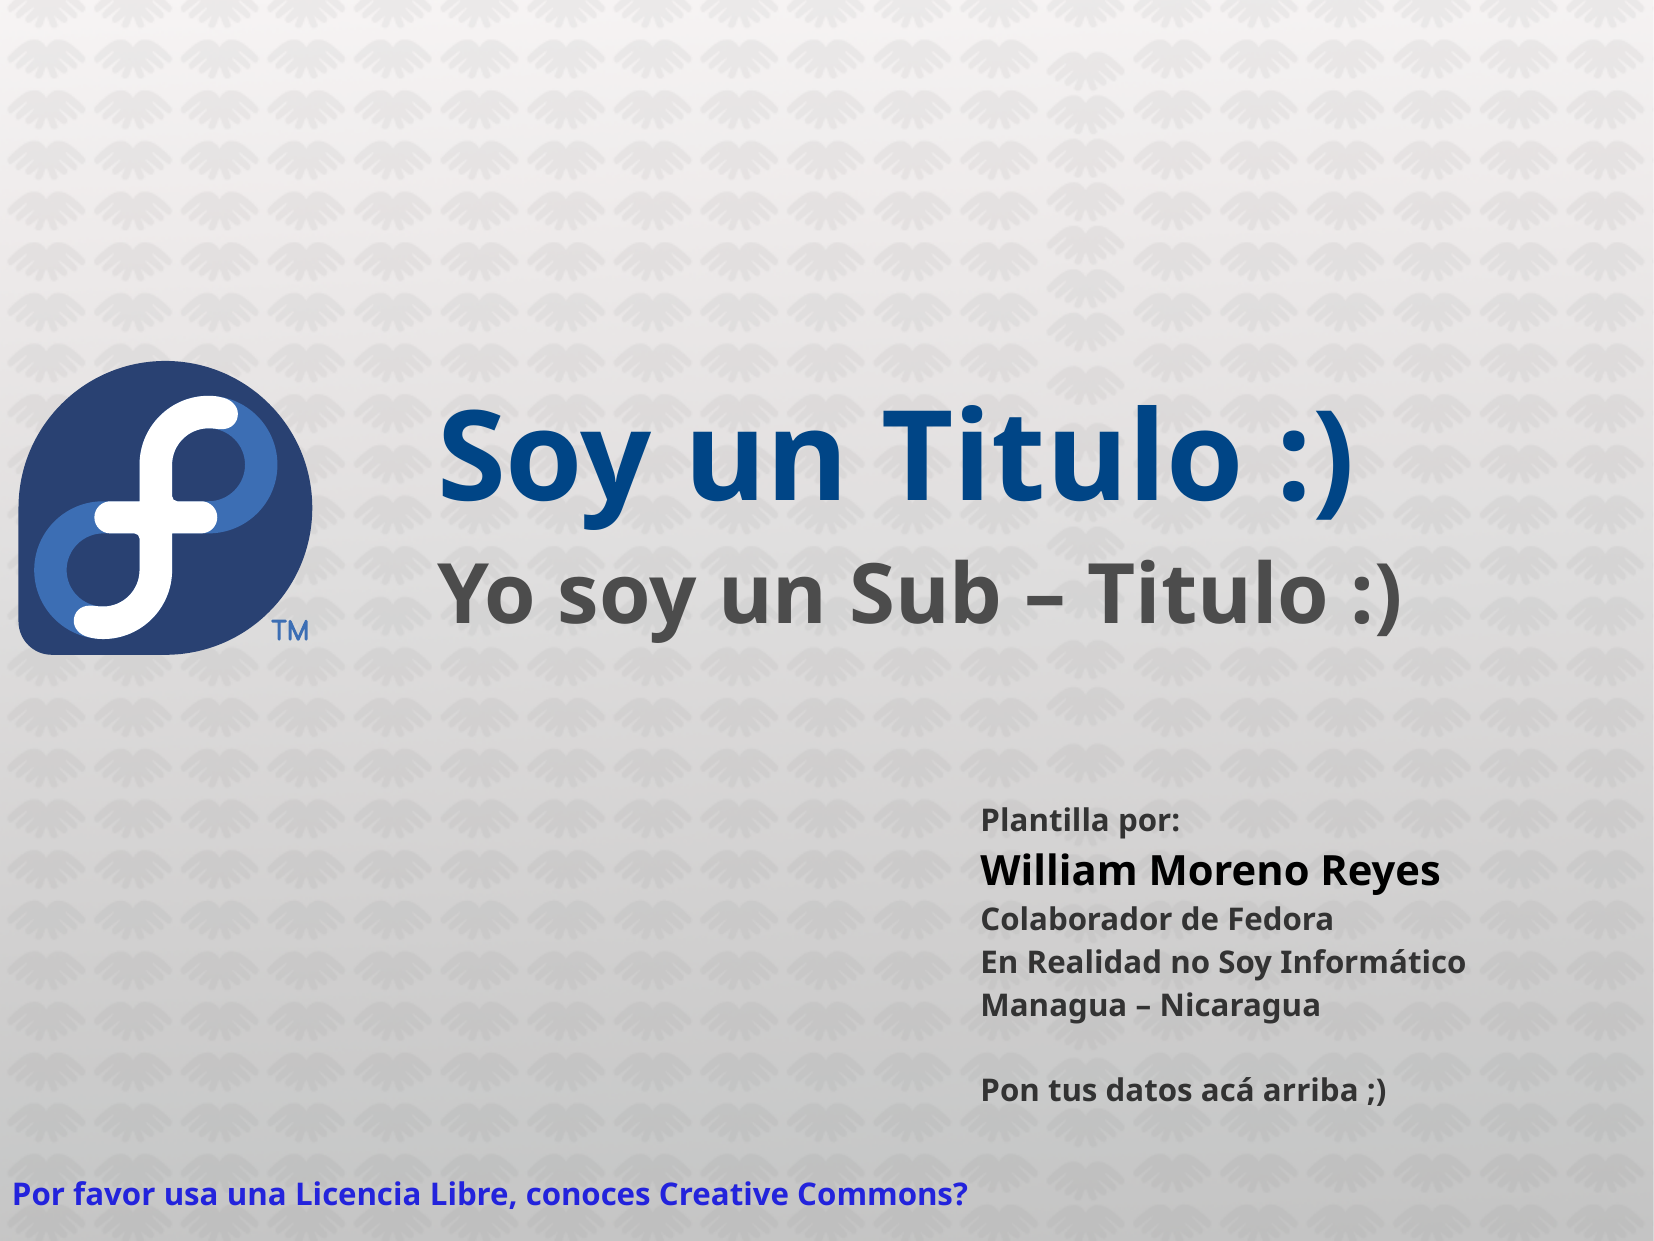

# Soy un Titulo :)
Yo soy un Sub – Titulo :)
Plantilla por:
William Moreno Reyes
Colaborador de Fedora
En Realidad no Soy Informático
Managua – Nicaragua
Pon tus datos acá arriba ;)
Por favor usa una Licencia Libre, conoces Creative Commons?